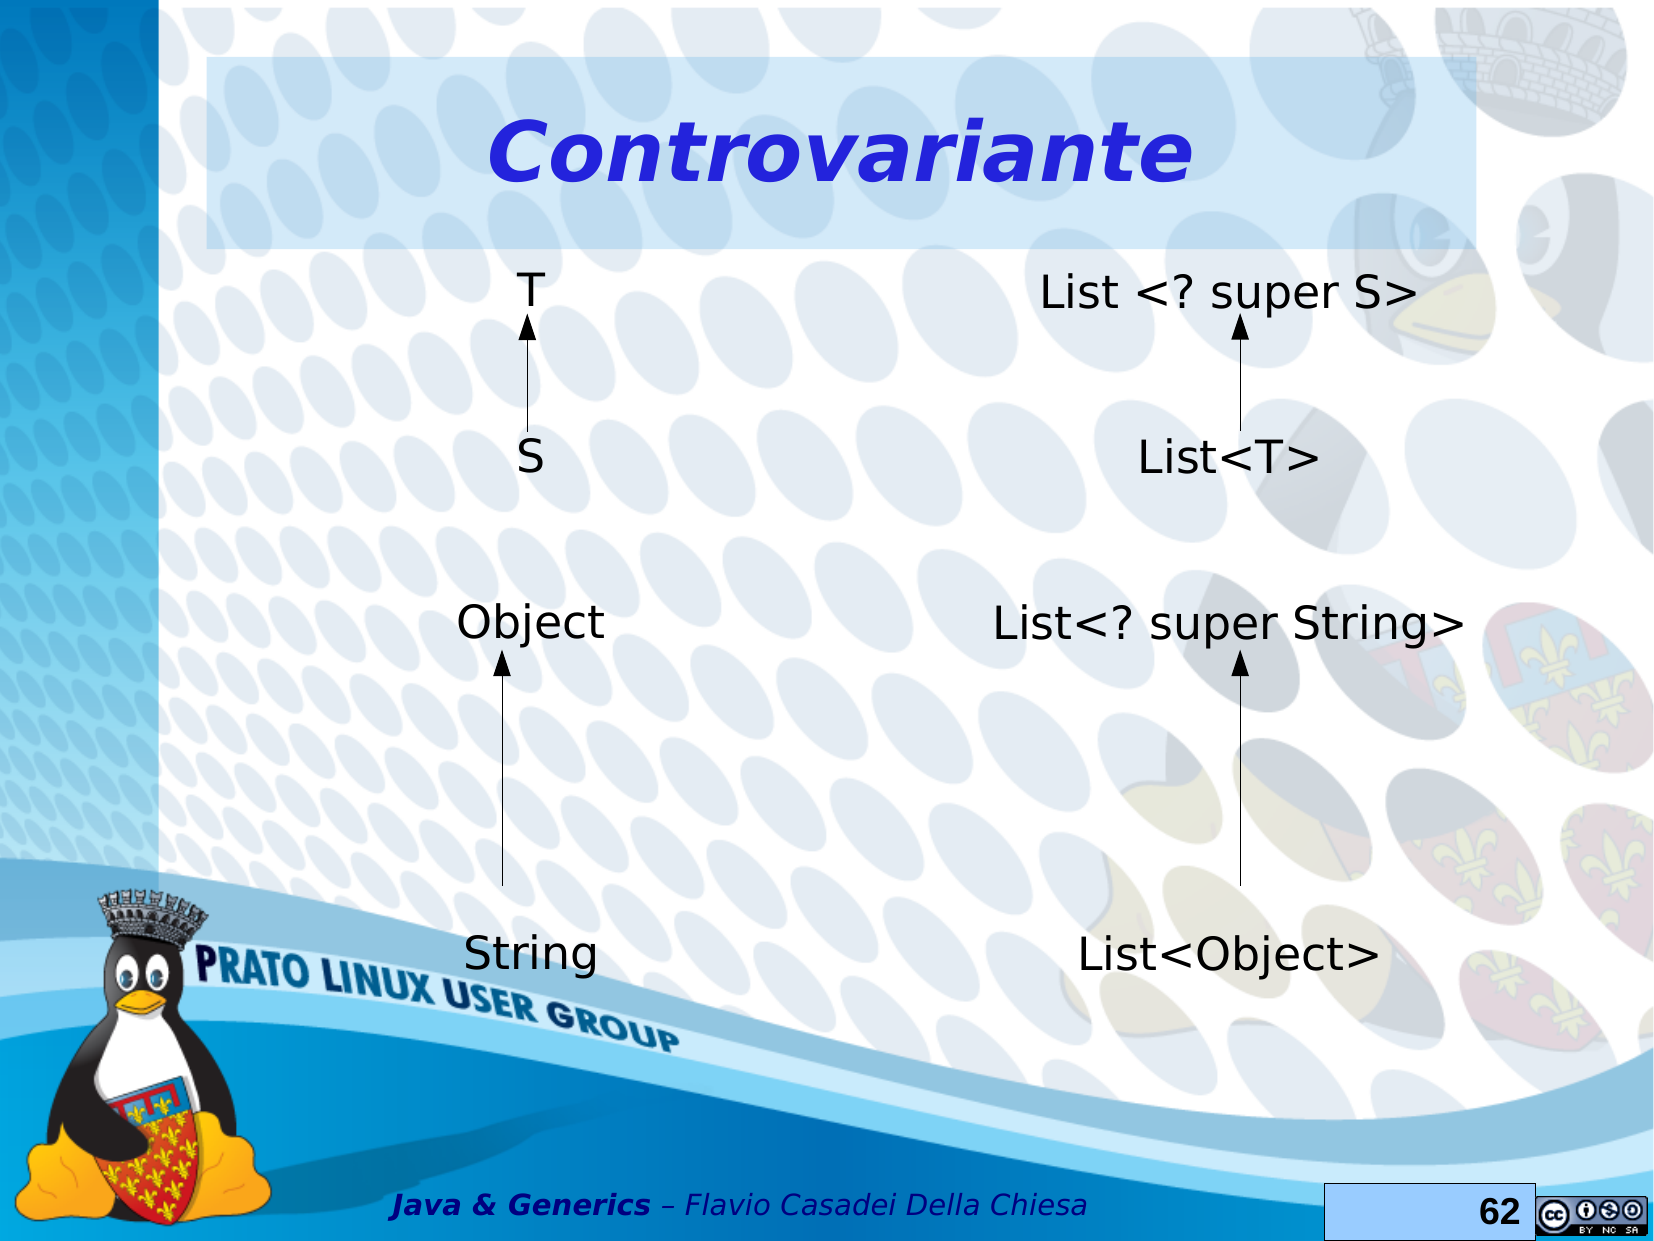

# Controvariante
T
S
Object
String
List <? super S>
List<T>
List<? super String>
List<Object>